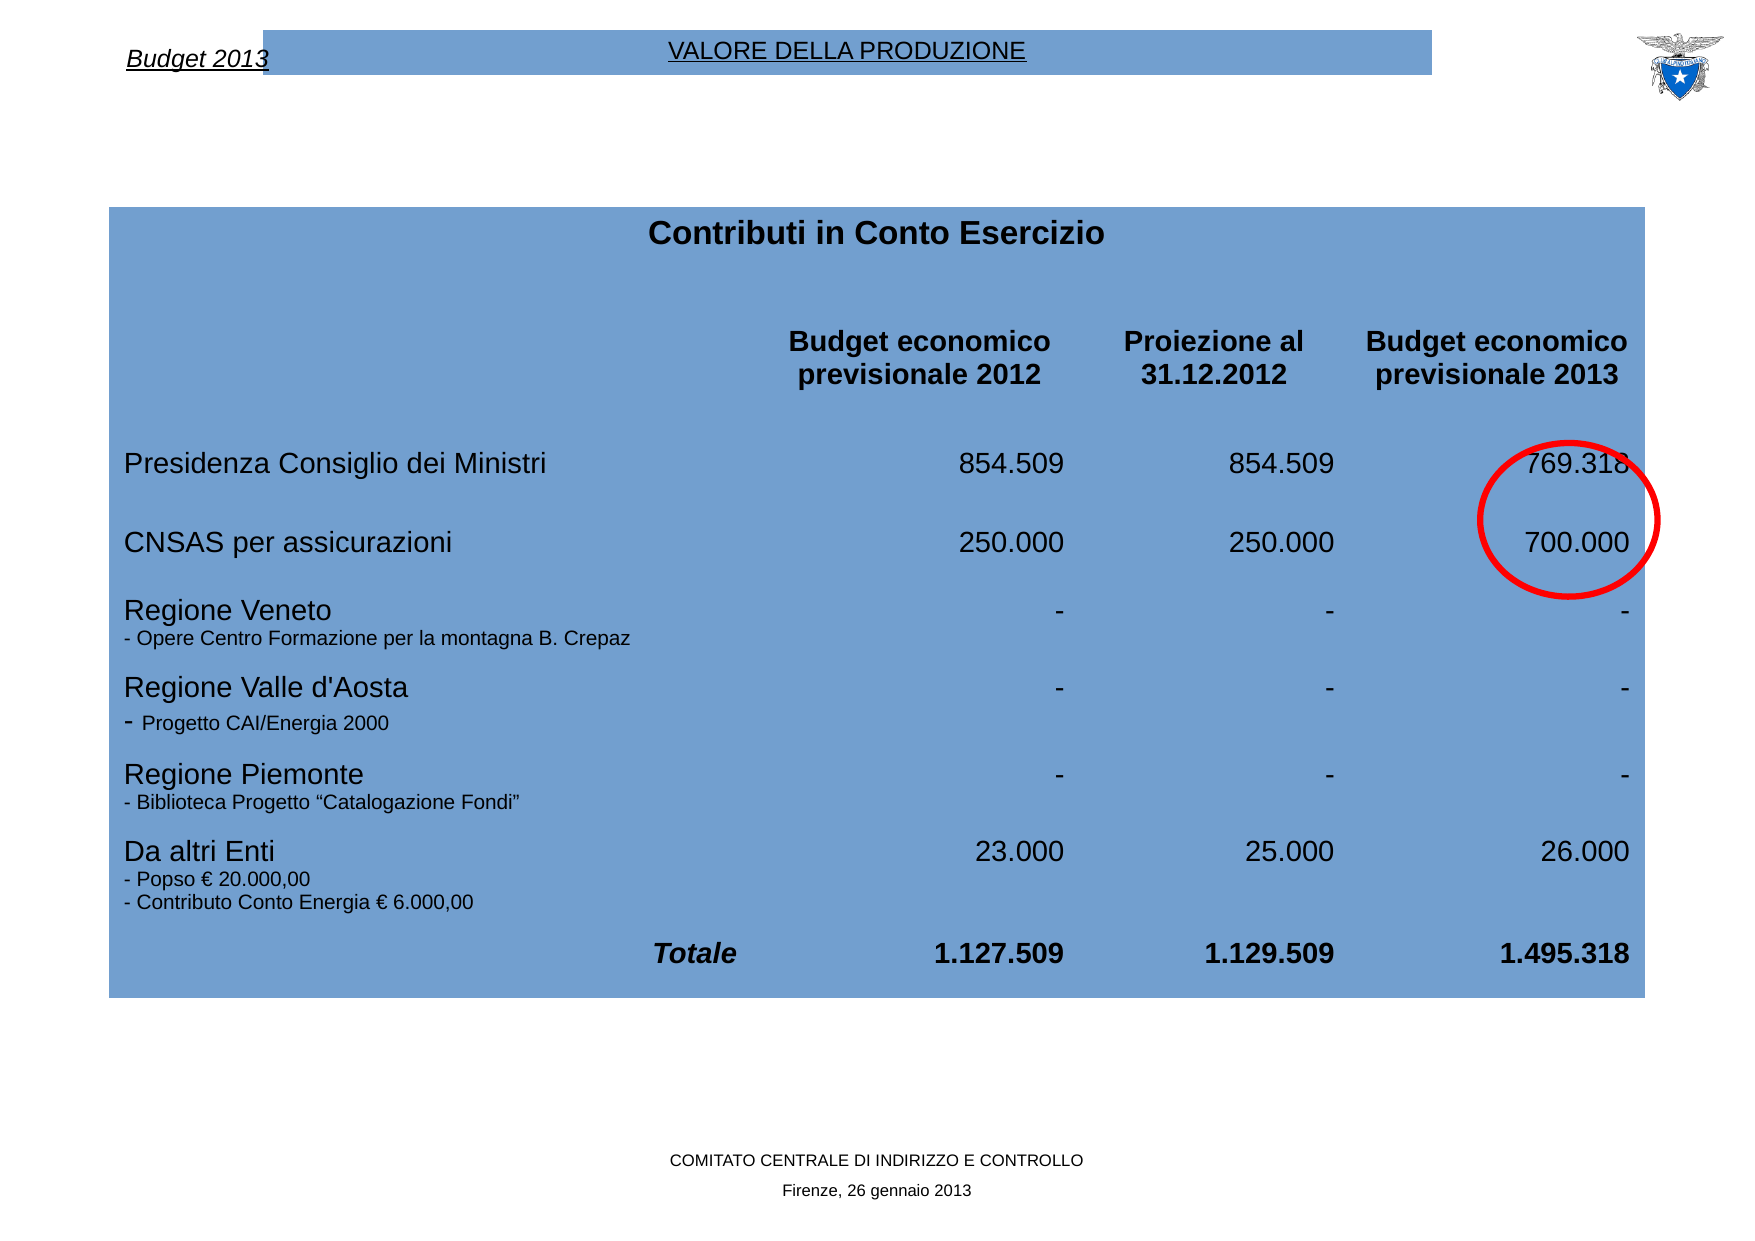

| VALORE DELLA PRODUZIONE |
| --- |
Budget 2013
| Contributi in Conto Esercizio | | | |
| --- | --- | --- | --- |
| | Budget economico previsionale 2012 | Proiezione al 31.12.2012 | Budget economico previsionale 2013 |
| Presidenza Consiglio dei Ministri | 854.509 | 854.509 | 769.318 |
| CNSAS per assicurazioni | 250.000 | 250.000 | 700.000 |
| Regione Veneto - Opere Centro Formazione per la montagna B. Crepaz | - | - | - |
| Regione Valle d'Aosta - Progetto CAI/Energia 2000 | - | - | - |
| Regione Piemonte - Biblioteca Progetto “Catalogazione Fondi” | - | - | - |
| Da altri Enti - Popso € 20.000,00 - Contributo Conto Energia € 6.000,00 | 23.000 | 25.000 | 26.000 |
| Totale | 1.127.509 | 1.129.509 | 1.495.318 |
COMITATO CENTRALE DI INDIRIZZO E CONTROLLO
Firenze, 26 gennaio 2013